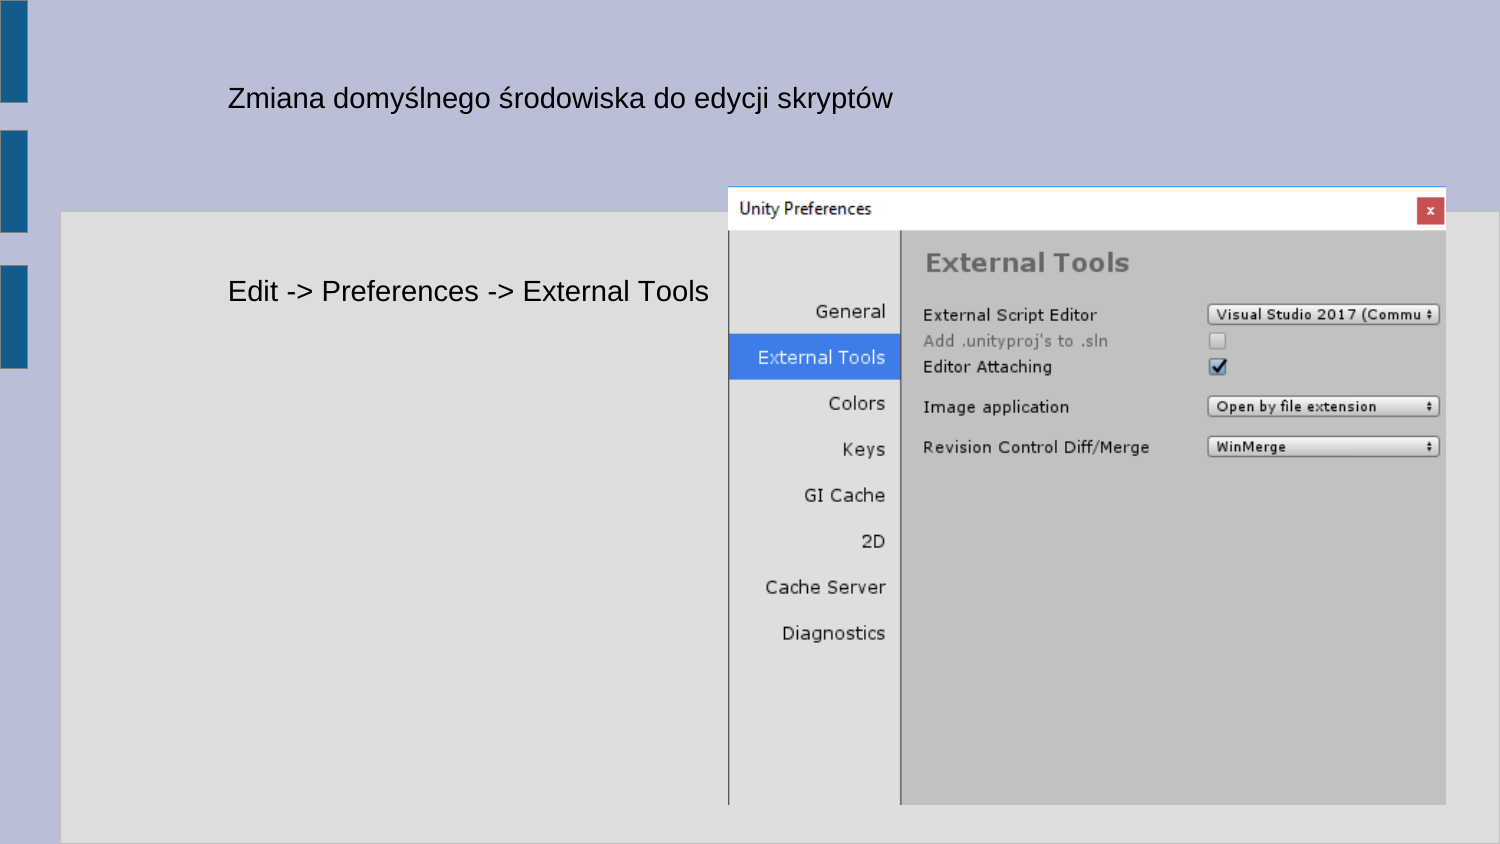

# Zmiana domyślnego środowiska do edycji skryptów
Edit -> Preferences -> External Tools